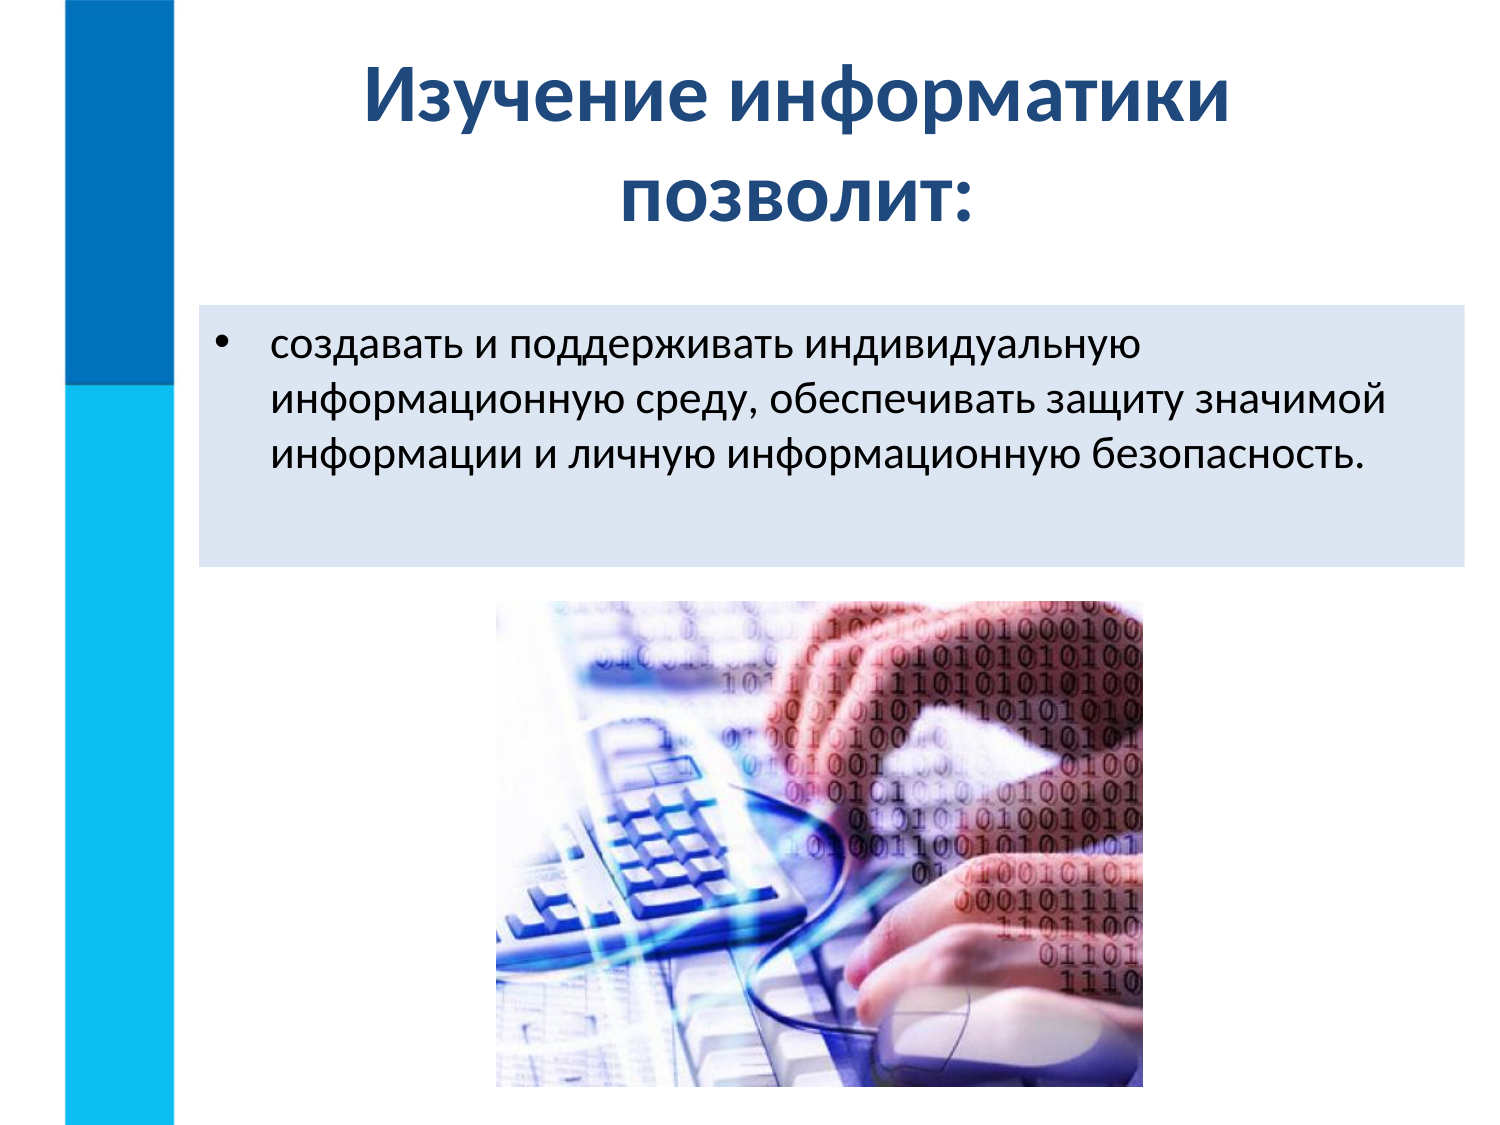

Изучение информатики позволит:
создавать и поддерживать индивидуальную информационную среду, обеспечивать защиту значимой информации и личную информационную безопасность.